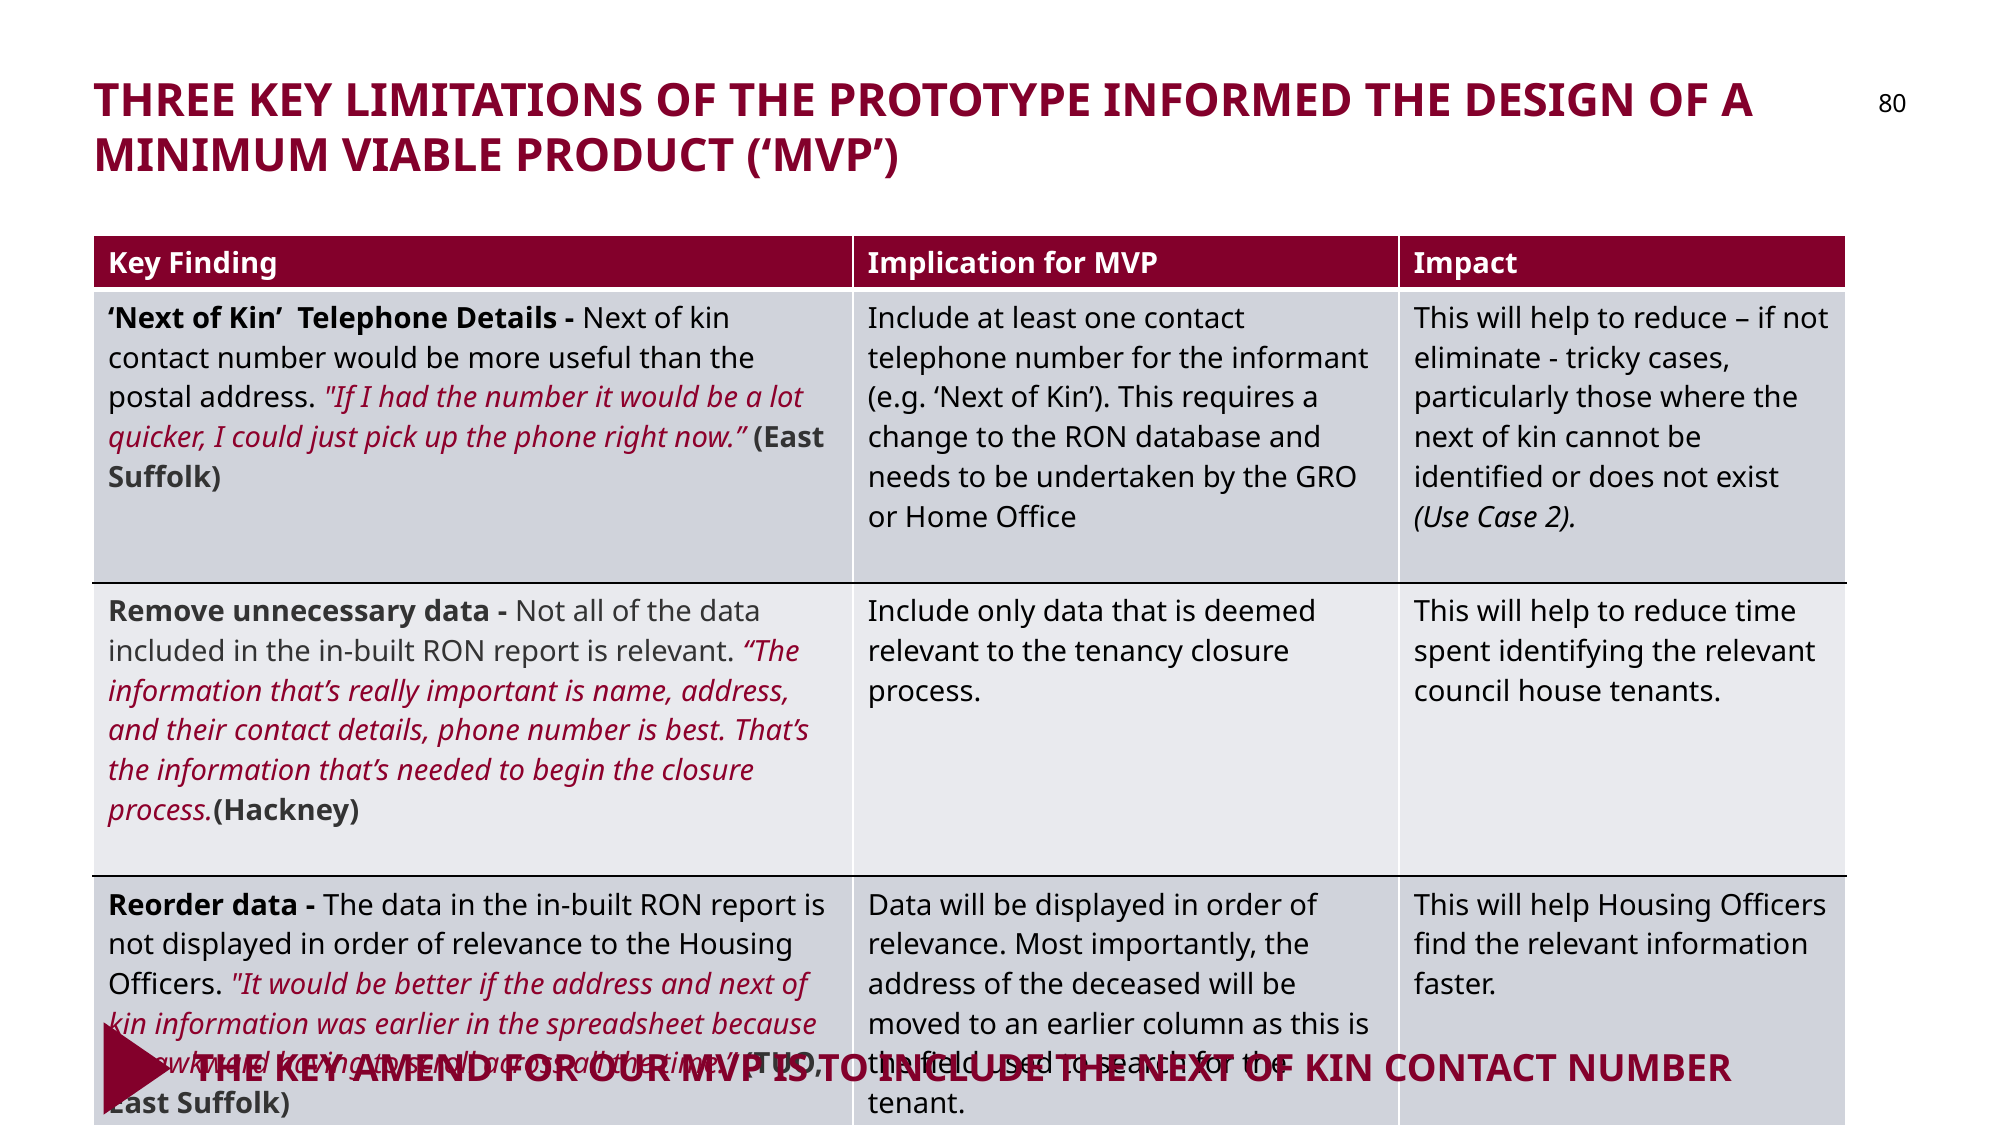

# THREE KEY LIMITATIONS OF THE PROTOTYPE INFORMED THE DESIGN OF A MINIMUM VIABLE PRODUCT (‘MVP’)
| Key Finding | Implication for MVP | Impact |
| --- | --- | --- |
| ‘Next of Kin’ Telephone Details - Next of kin contact number would be more useful than the postal address. "If I had the number it would be a lot quicker, I could just pick up the phone right now.” (East Suffolk) | Include at least one contact telephone number for the informant (e.g. ‘Next of Kin’). This requires a change to the RON database and needs to be undertaken by the GRO or Home Office | This will help to reduce – if not eliminate - tricky cases, particularly those where the next of kin cannot be identified or does not exist (Use Case 2). |
| Remove unnecessary data - Not all of the data included in the in-built RON report is relevant. “The information that’s really important is name, address, and their contact details, phone number is best. That’s the information that’s needed to begin the closure process.(Hackney) | Include only data that is deemed relevant to the tenancy closure process. | This will help to reduce time spent identifying the relevant council house tenants. |
| Reorder data - The data in the in-built RON report is not displayed in order of relevance to the Housing Officers. "It would be better if the address and next of kin information was earlier in the spreadsheet because it's awkward having to scroll across all the time.” (TUO, East Suffolk) | Data will be displayed in order of relevance. Most importantly, the address of the deceased will be moved to an earlier column as this is the field used to search for the tenant. | This will help Housing Officers find the relevant information faster. |
THE KEY AMEND FOR OUR MVP IS TO INCLUDE THE NEXT OF KIN CONTACT NUMBER